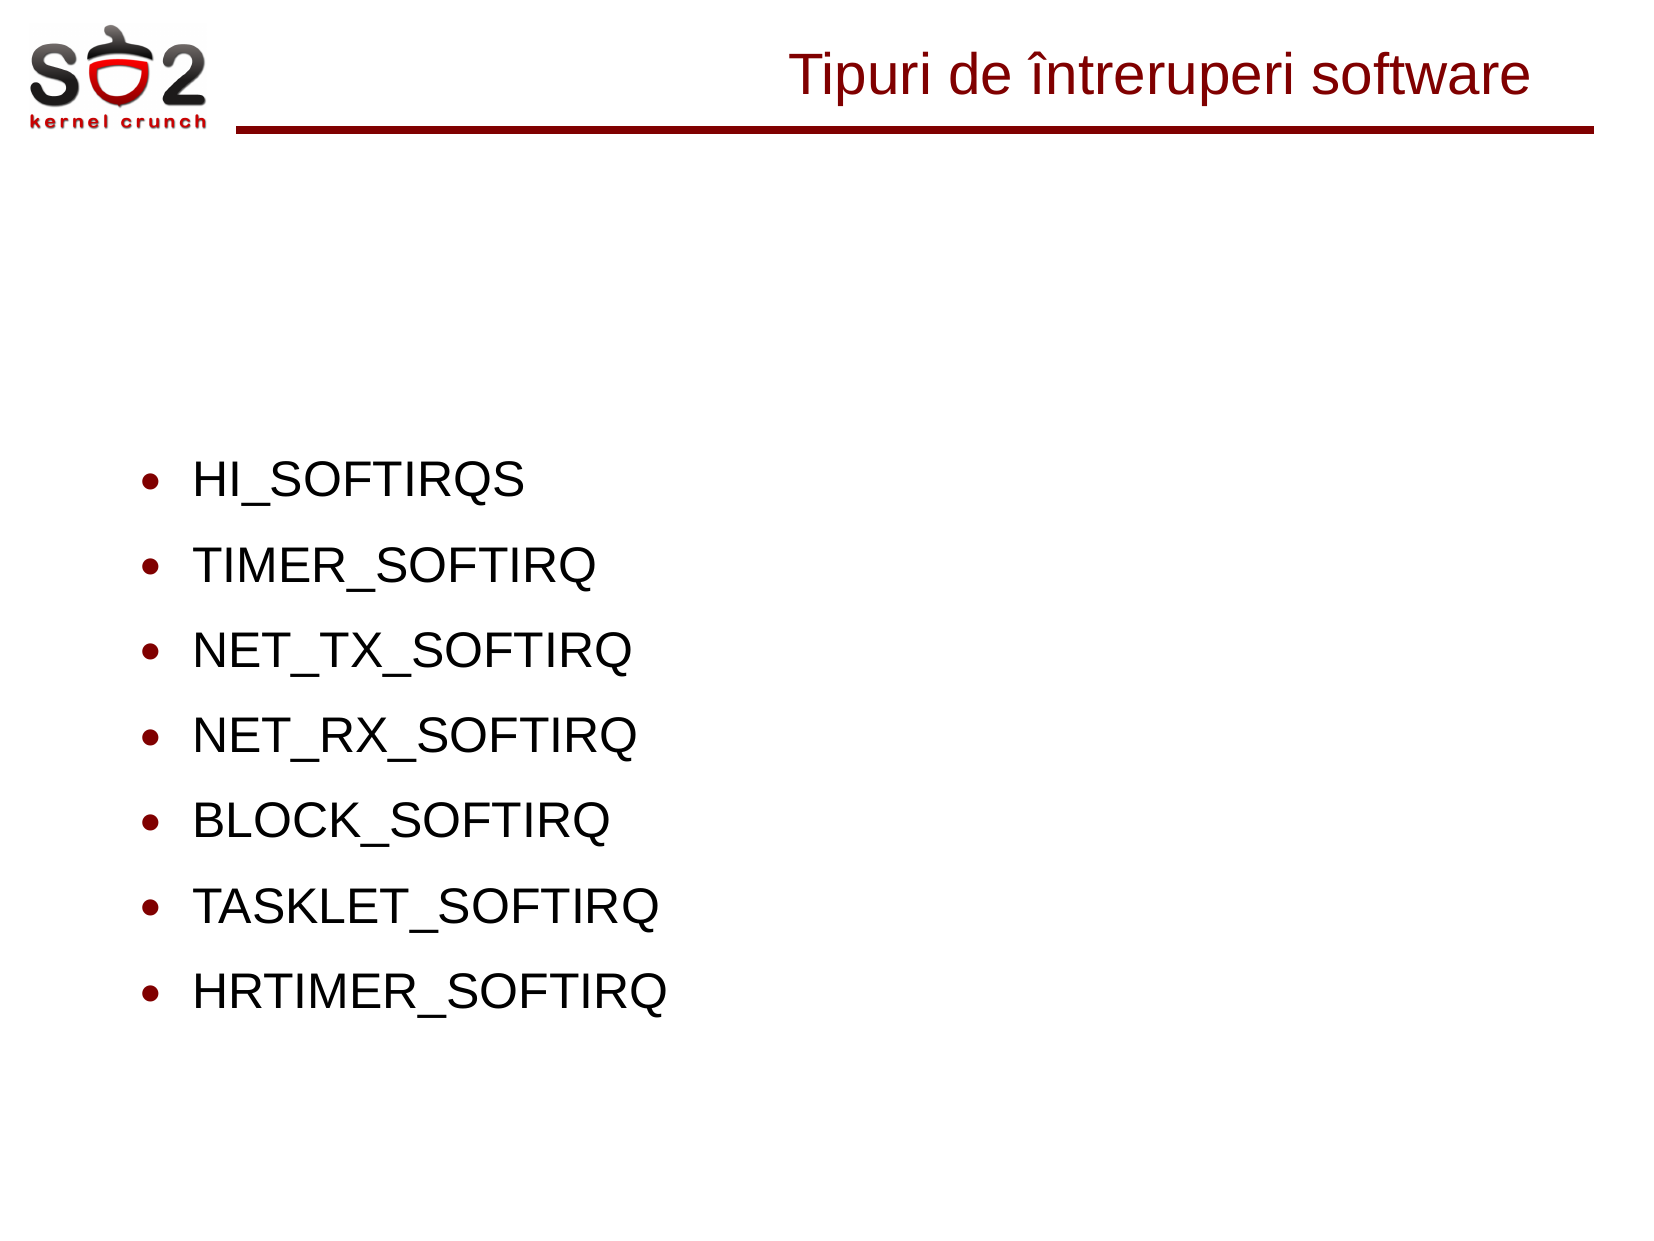

# Tipuri de întreruperi software
HI_SOFTIRQS
TIMER_SOFTIRQ
NET_TX_SOFTIRQ
NET_RX_SOFTIRQ
BLOCK_SOFTIRQ
TASKLET_SOFTIRQ
HRTIMER_SOFTIRQ